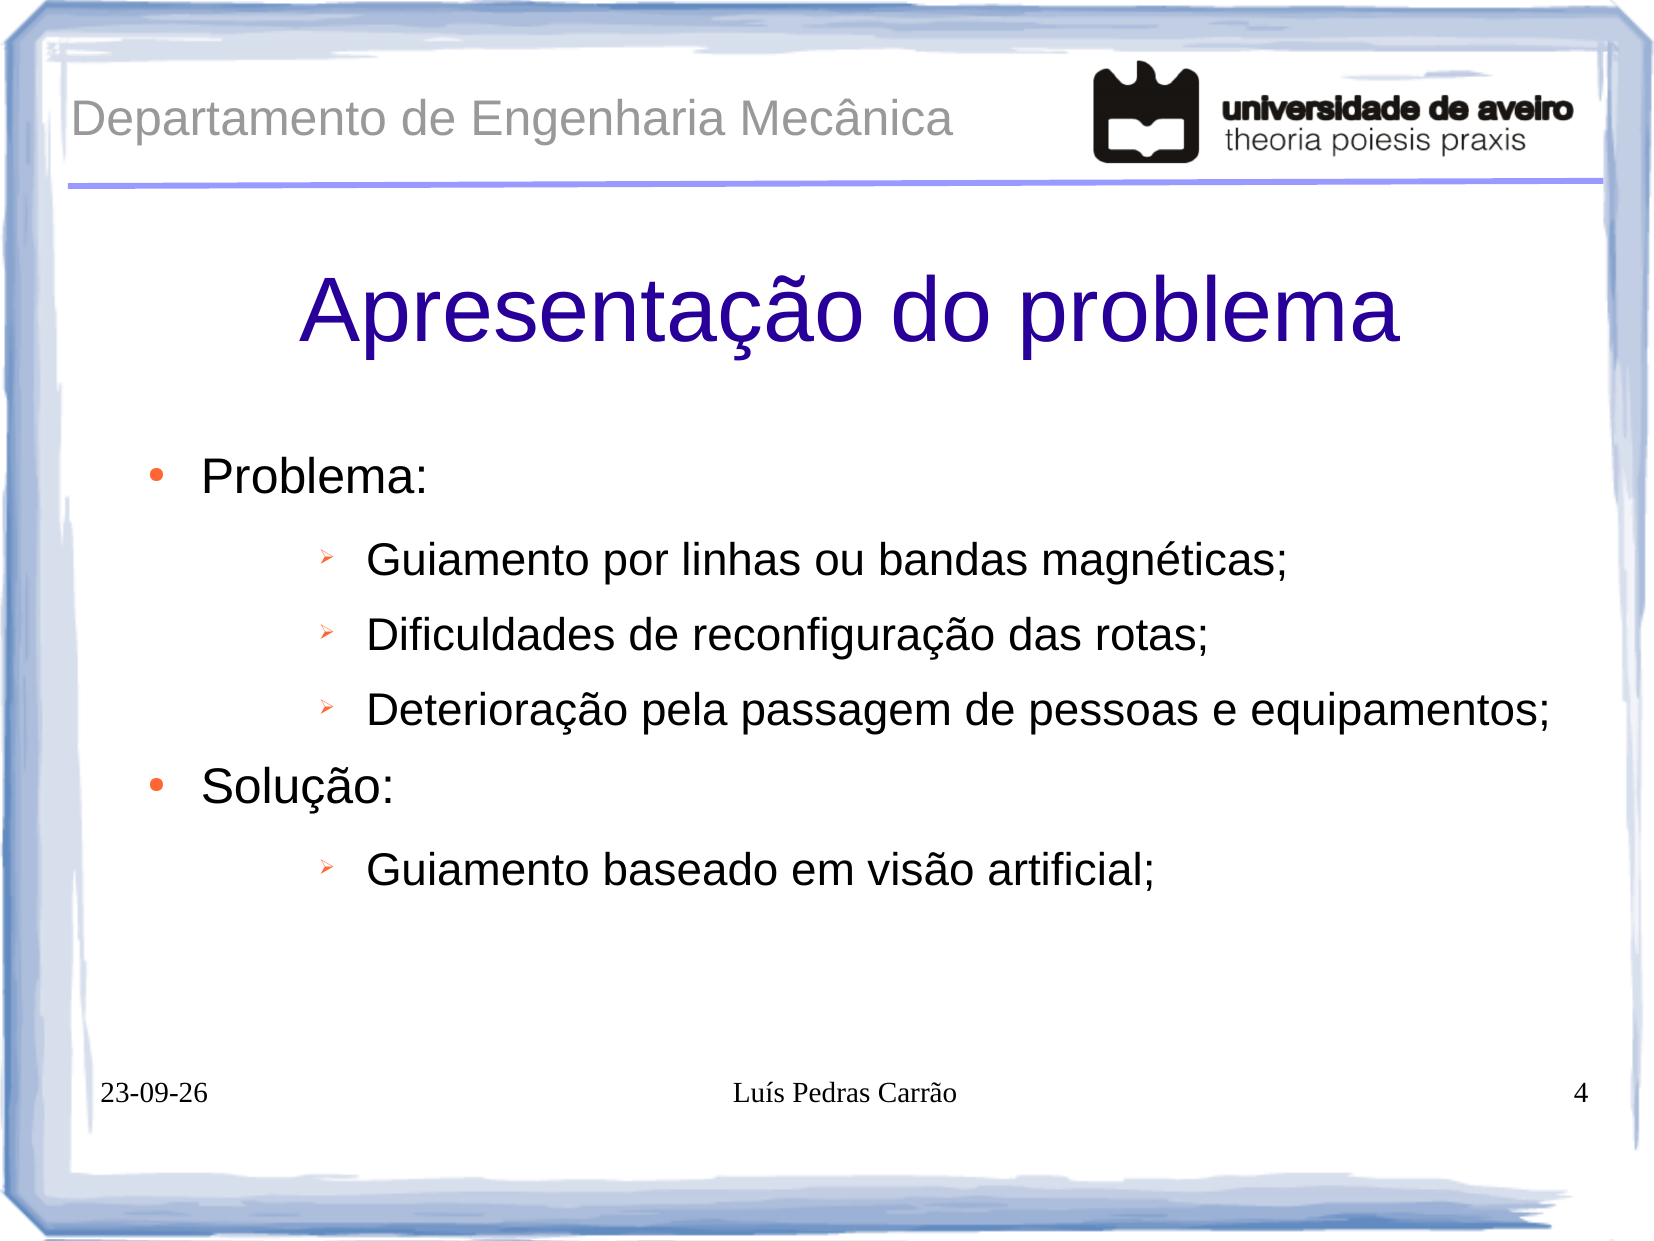

Departamento de Engenharia Mecânica
# Apresentação do problema
Problema:
Guiamento por linhas ou bandas magnéticas;
Dificuldades de reconfiguração das rotas;
Deterioração pela passagem de pessoas e equipamentos;
Solução:
Guiamento baseado em visão artificial;
Luís Pedras Carrão
4